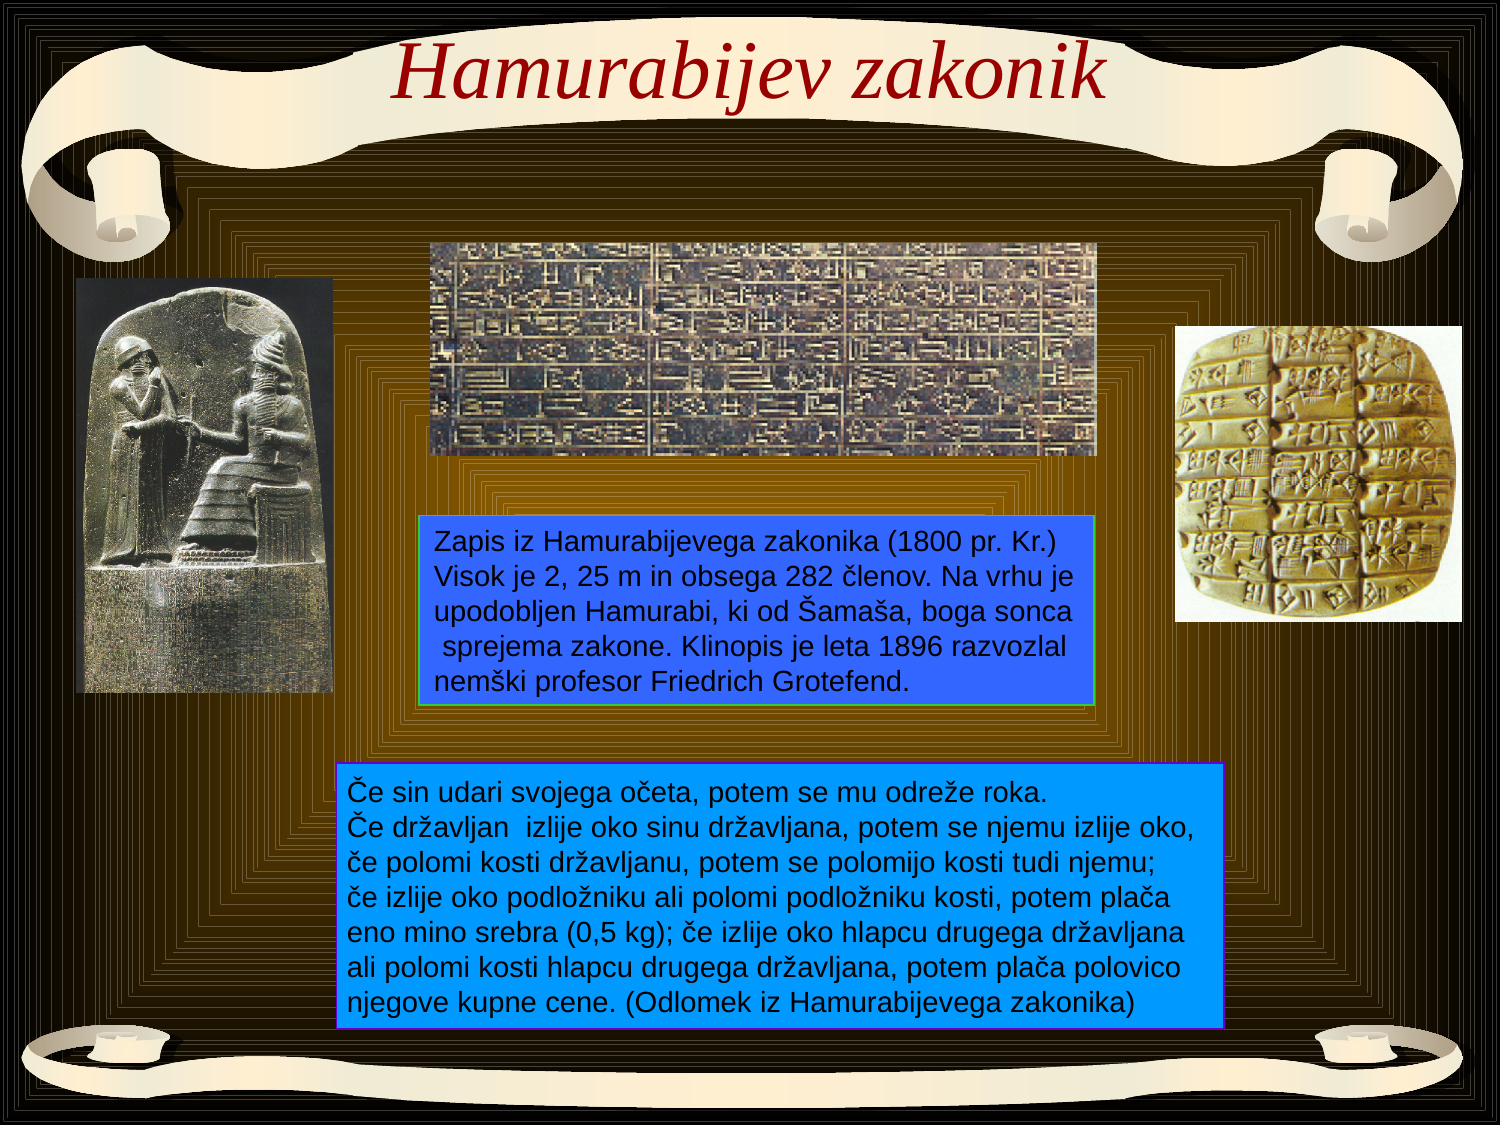

# Hamurabijev zakonik
Zapis iz Hamurabijevega zakonika (1800 pr. Kr.)
Visok je 2, 25 m in obsega 282 členov. Na vrhu je upodobljen Hamurabi, ki od Šamaša, boga sonca sprejema zakone. Klinopis je leta 1896 razvozlal nemški profesor Friedrich Grotefend.
Če sin udari svojega očeta, potem se mu odreže roka.
Če državljan izlije oko sinu državljana, potem se njemu izlije oko,
če polomi kosti državljanu, potem se polomijo kosti tudi njemu;
če izlije oko podložniku ali polomi podložniku kosti, potem plača
eno mino srebra (0,5 kg); če izlije oko hlapcu drugega državljana ali polomi kosti hlapcu drugega državljana, potem plača polovico njegove kupne cene. (Odlomek iz Hamurabijevega zakonika)